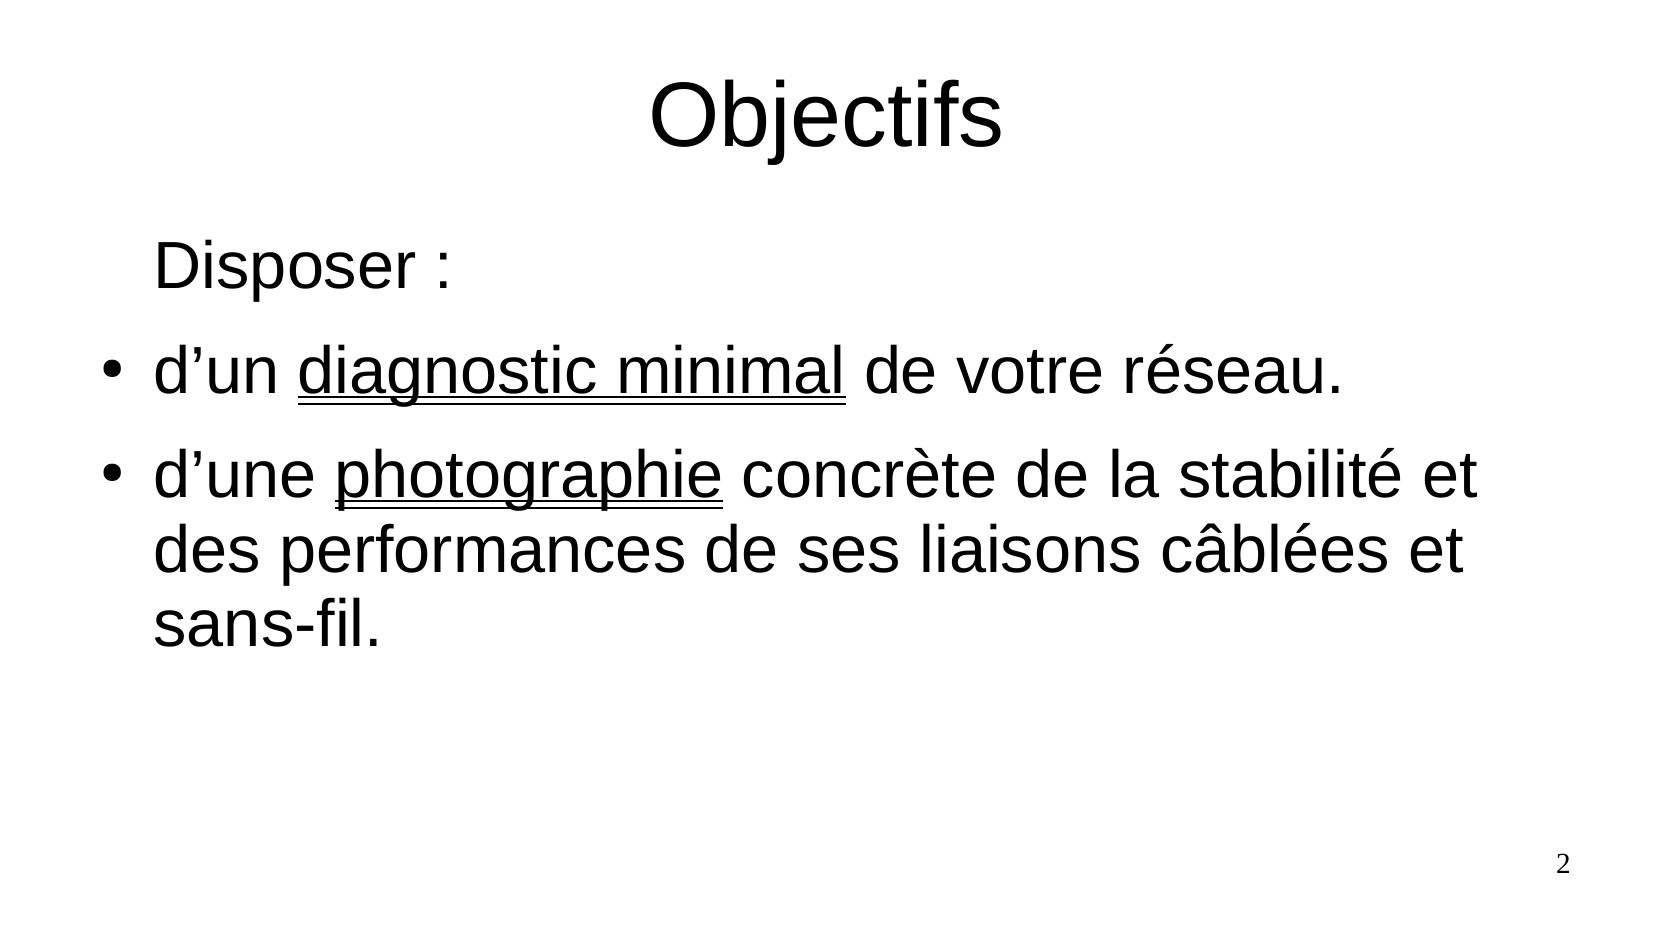

# Objectifs
Disposer :
d’un diagnostic minimal de votre réseau.
d’une photographie concrète de la stabilité et des performances de ses liaisons câblées et sans-fil.
2